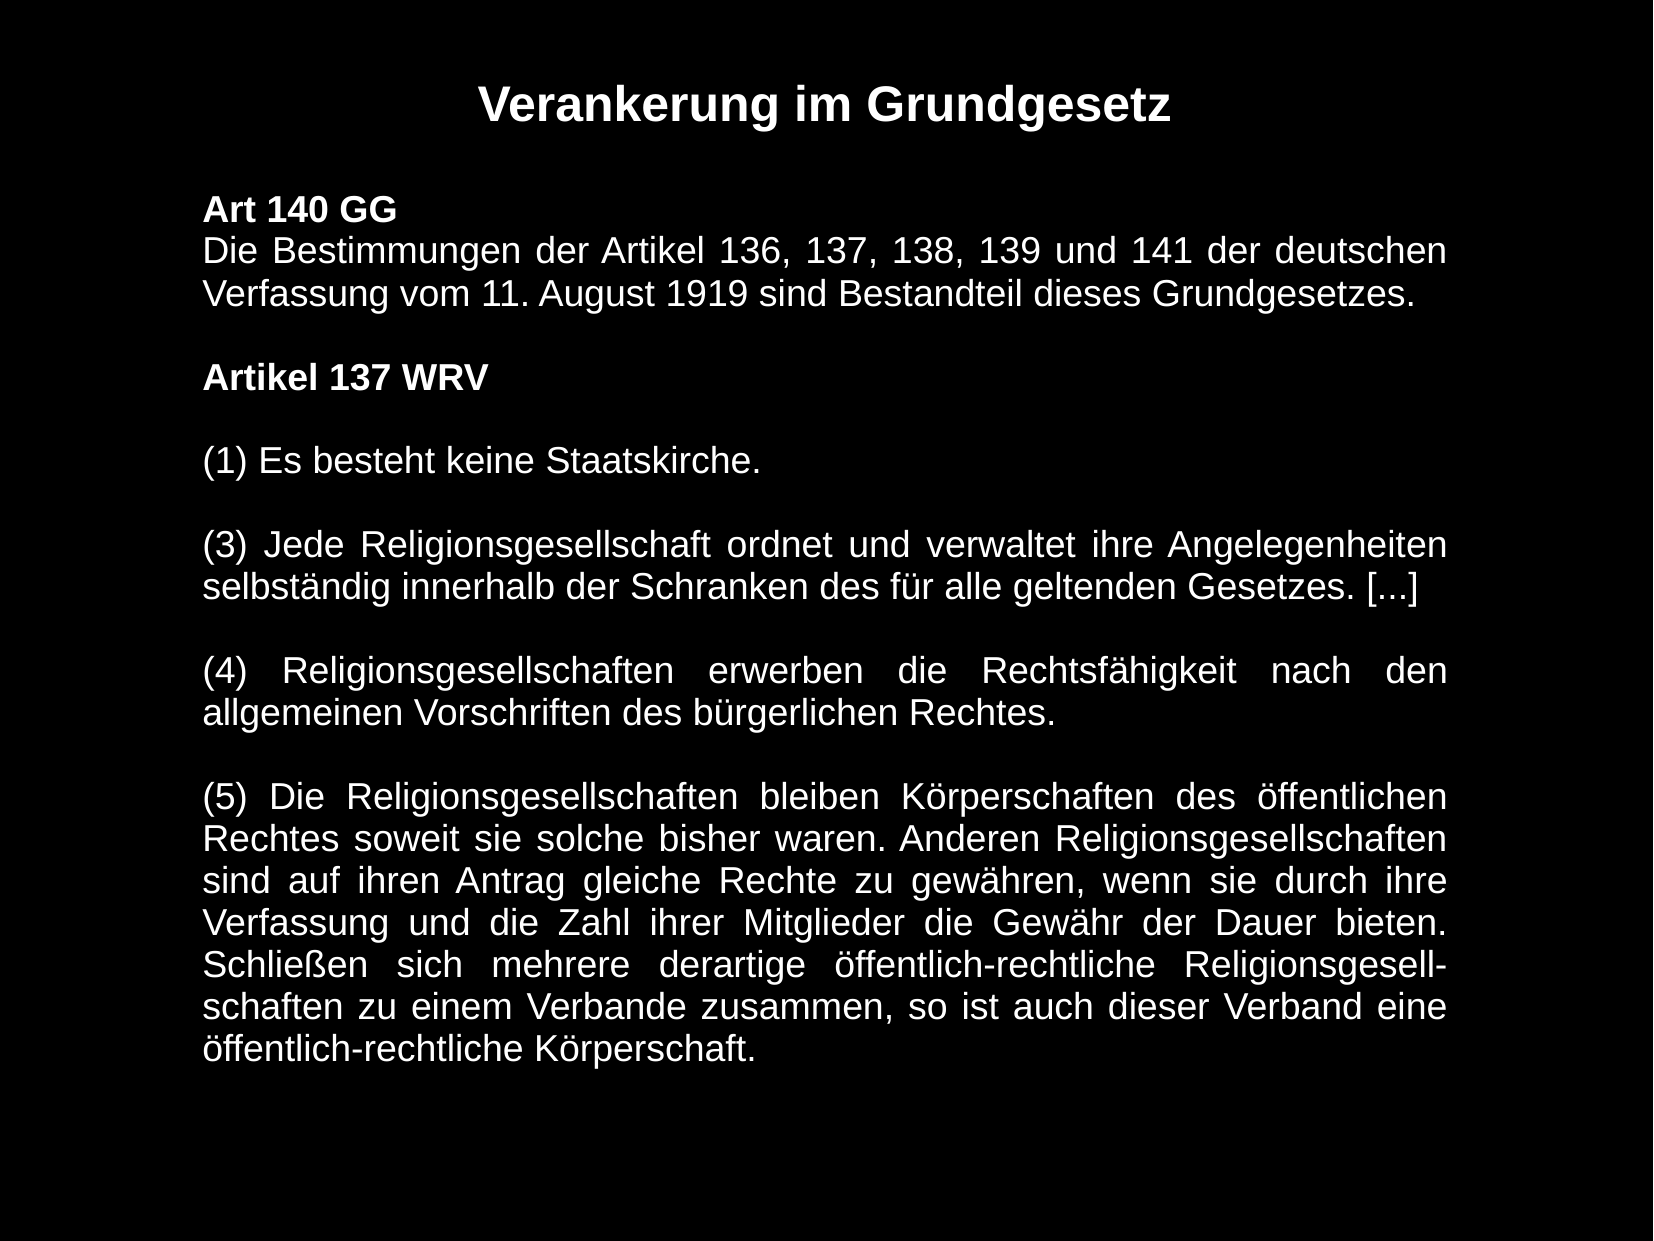

Verankerung im Grundgesetz
Art 140 GG
Die Bestimmungen der Artikel 136, 137, 138, 139 und 141 der deutschen Verfassung vom 11. August 1919 sind Bestandteil dieses Grundgesetzes.
Artikel 137 WRV
(1) Es besteht keine Staatskirche.
(3) Jede Religionsgesellschaft ordnet und verwaltet ihre Angelegenheiten selbständig innerhalb der Schranken des für alle geltenden Gesetzes. [...]
(4) Religionsgesellschaften erwerben die Rechtsfähigkeit nach den allgemeinen Vorschriften des bürgerlichen Rechtes.
(5) Die Religionsgesellschaften bleiben Körperschaften des öffentlichen Rechtes soweit sie solche bisher waren. Anderen Religionsgesellschaften sind auf ihren Antrag gleiche Rechte zu gewähren, wenn sie durch ihre Verfassung und die Zahl ihrer Mitglieder die Gewähr der Dauer bieten. Schließen sich mehrere derartige öffentlich-rechtliche Religionsgesell-schaften zu einem Verbande zusammen, so ist auch dieser Verband eine öffentlich-rechtliche Körperschaft.